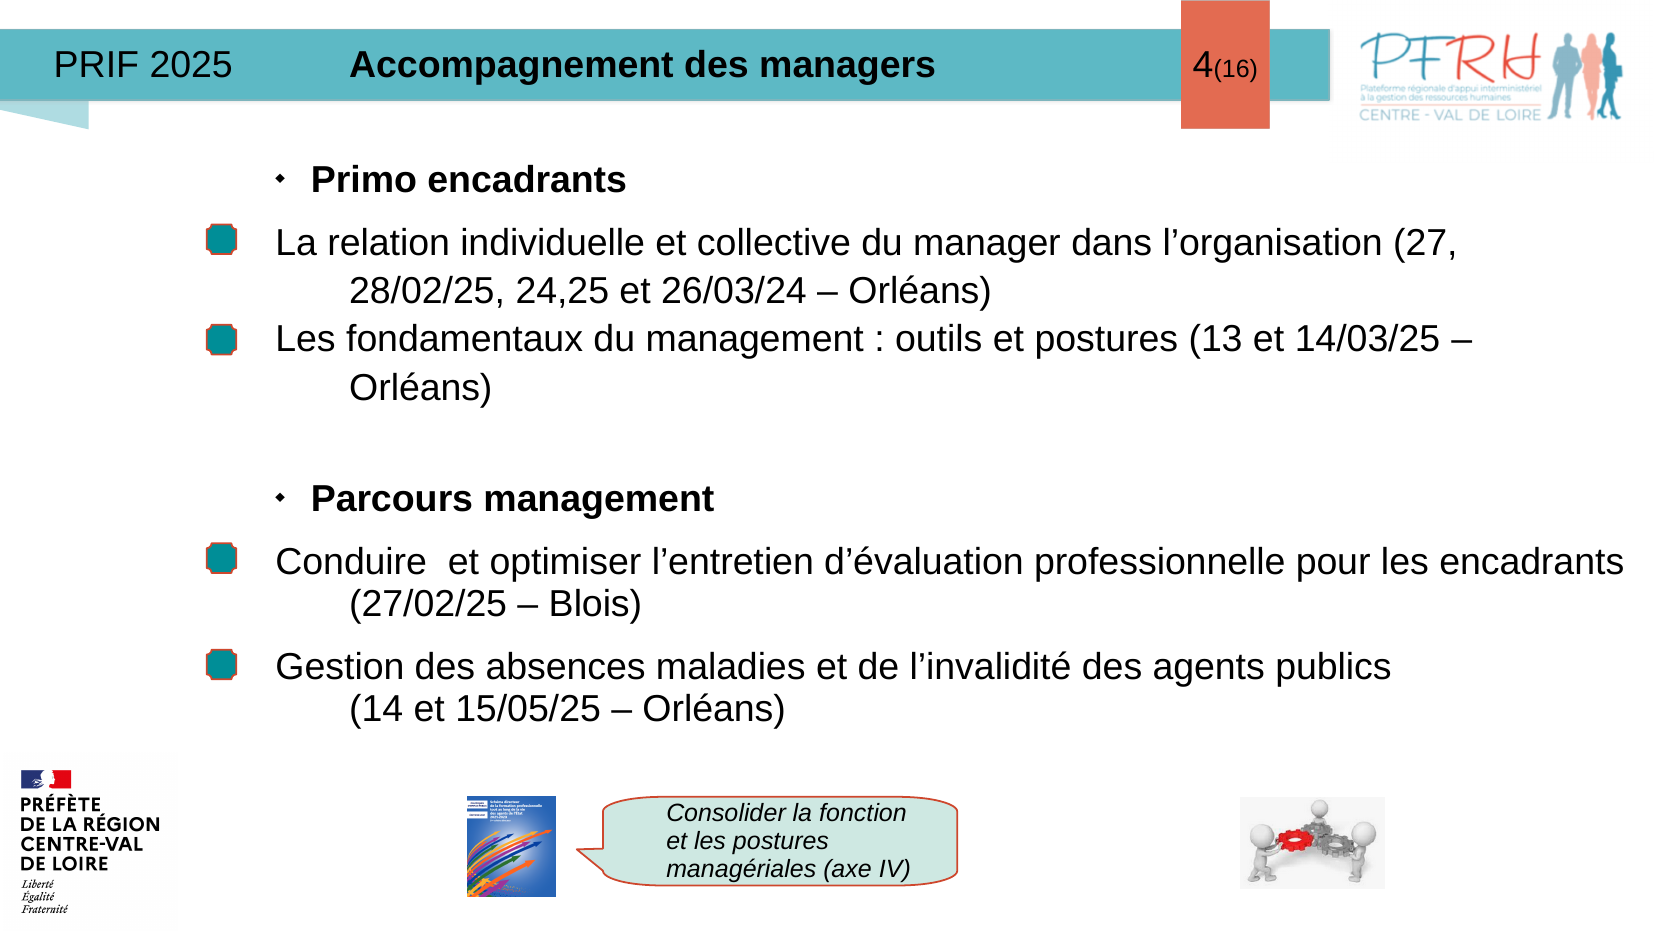

4(16)
PRIF 2025		Accompagnement des managers
Primo encadrants
La relation individuelle et collective du manager dans l’organisation (27,
	28/02/25, 24,25 et 26/03/24 – Orléans)
Les fondamentaux du management : outils et postures (13 et 14/03/25 –
	Orléans)
Parcours management
Conduire et optimiser l’entretien d’évaluation professionnelle pour les encadrants
	(27/02/25 – Blois)
Gestion des absences maladies et de l’invalidité des agents publics
	(14 et 15/05/25 – Orléans)
Consolider la fonction et les postures managériales (axe IV)